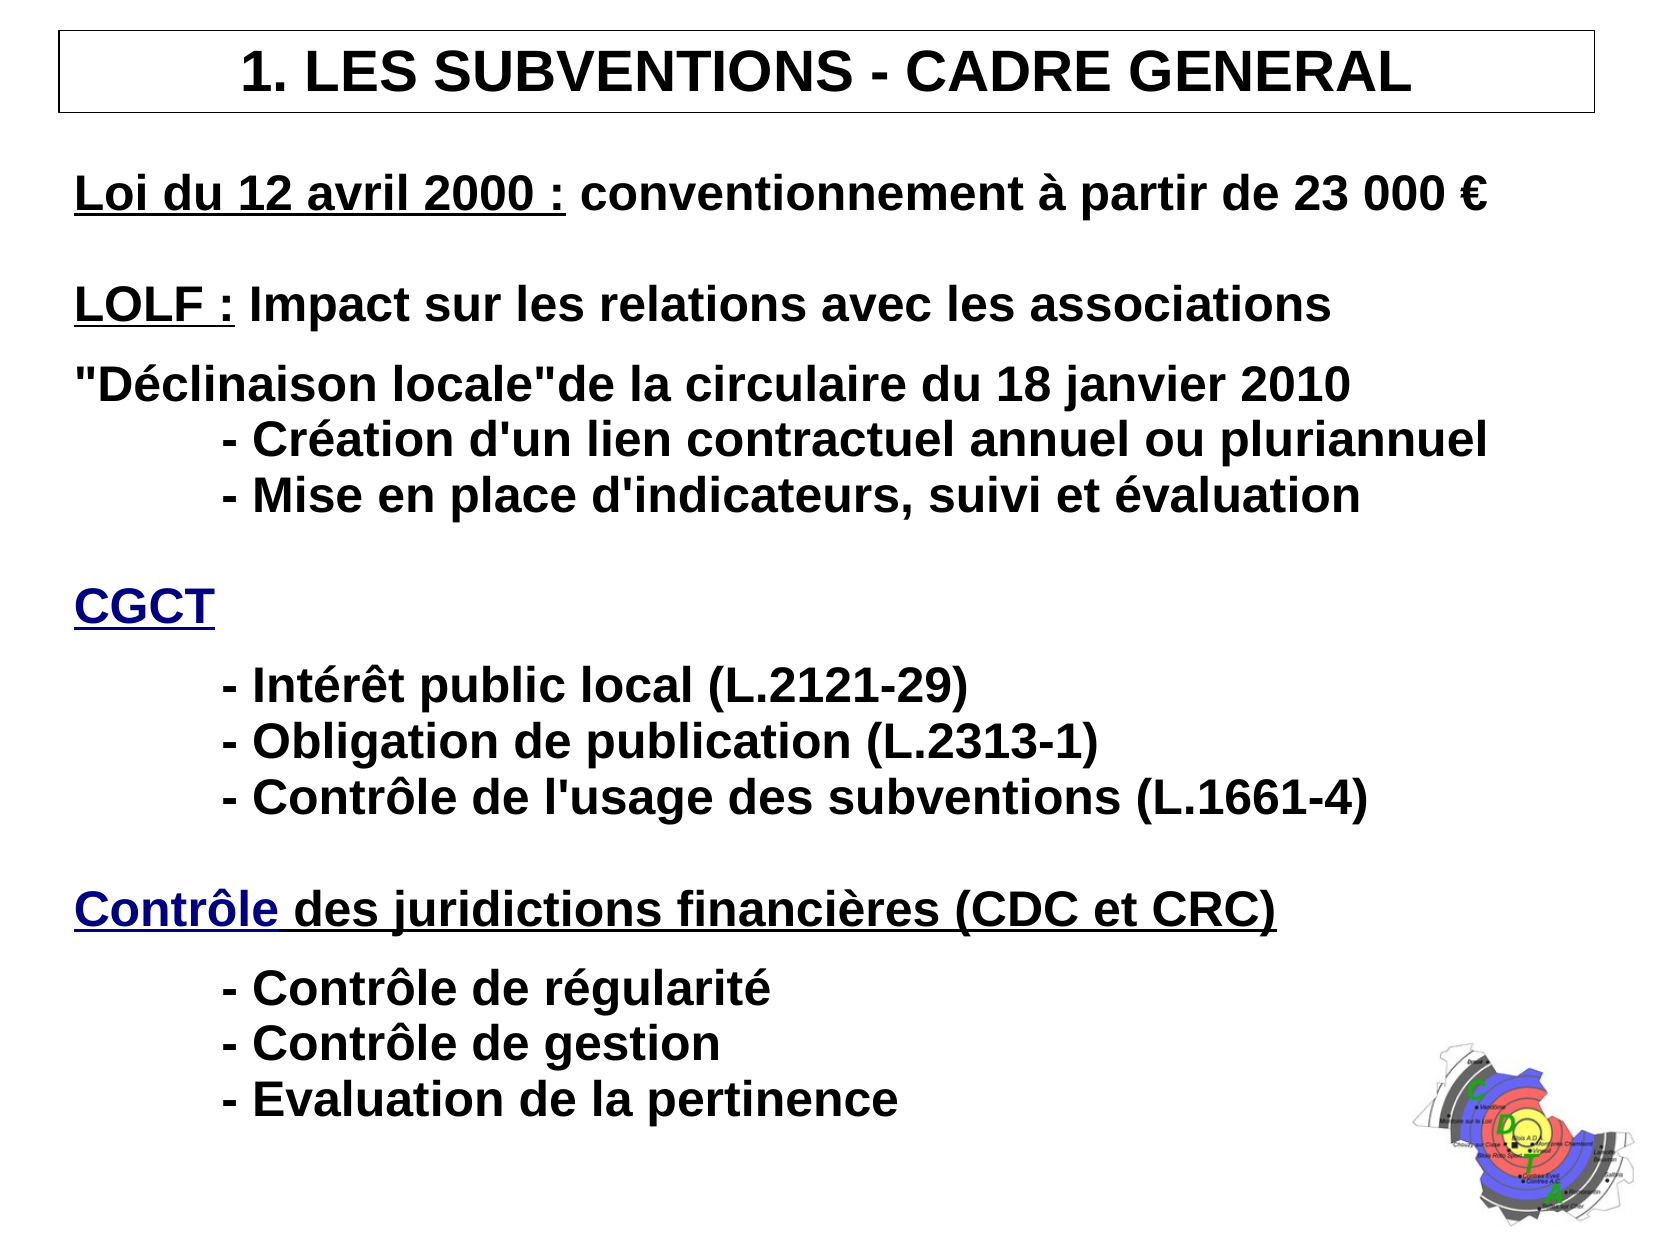

1. LES SUBVENTIONS - CADRE GENERAL
Loi du 12 avril 2000 : conventionnement à partir de 23 000 €
LOLF : Impact sur les relations avec les associations
"Déclinaison locale"de la circulaire du 18 janvier 2010
		- Création d'un lien contractuel annuel ou pluriannuel
		- Mise en place d'indicateurs, suivi et évaluation
CGCT
		- Intérêt public local (L.2121-29)
		- Obligation de publication (L.2313-1)
		- Contrôle de l'usage des subventions (L.1661-4)
Contrôle des juridictions financières (CDC et CRC)
		- Contrôle de régularité
		- Contrôle de gestion
		- Evaluation de la pertinence